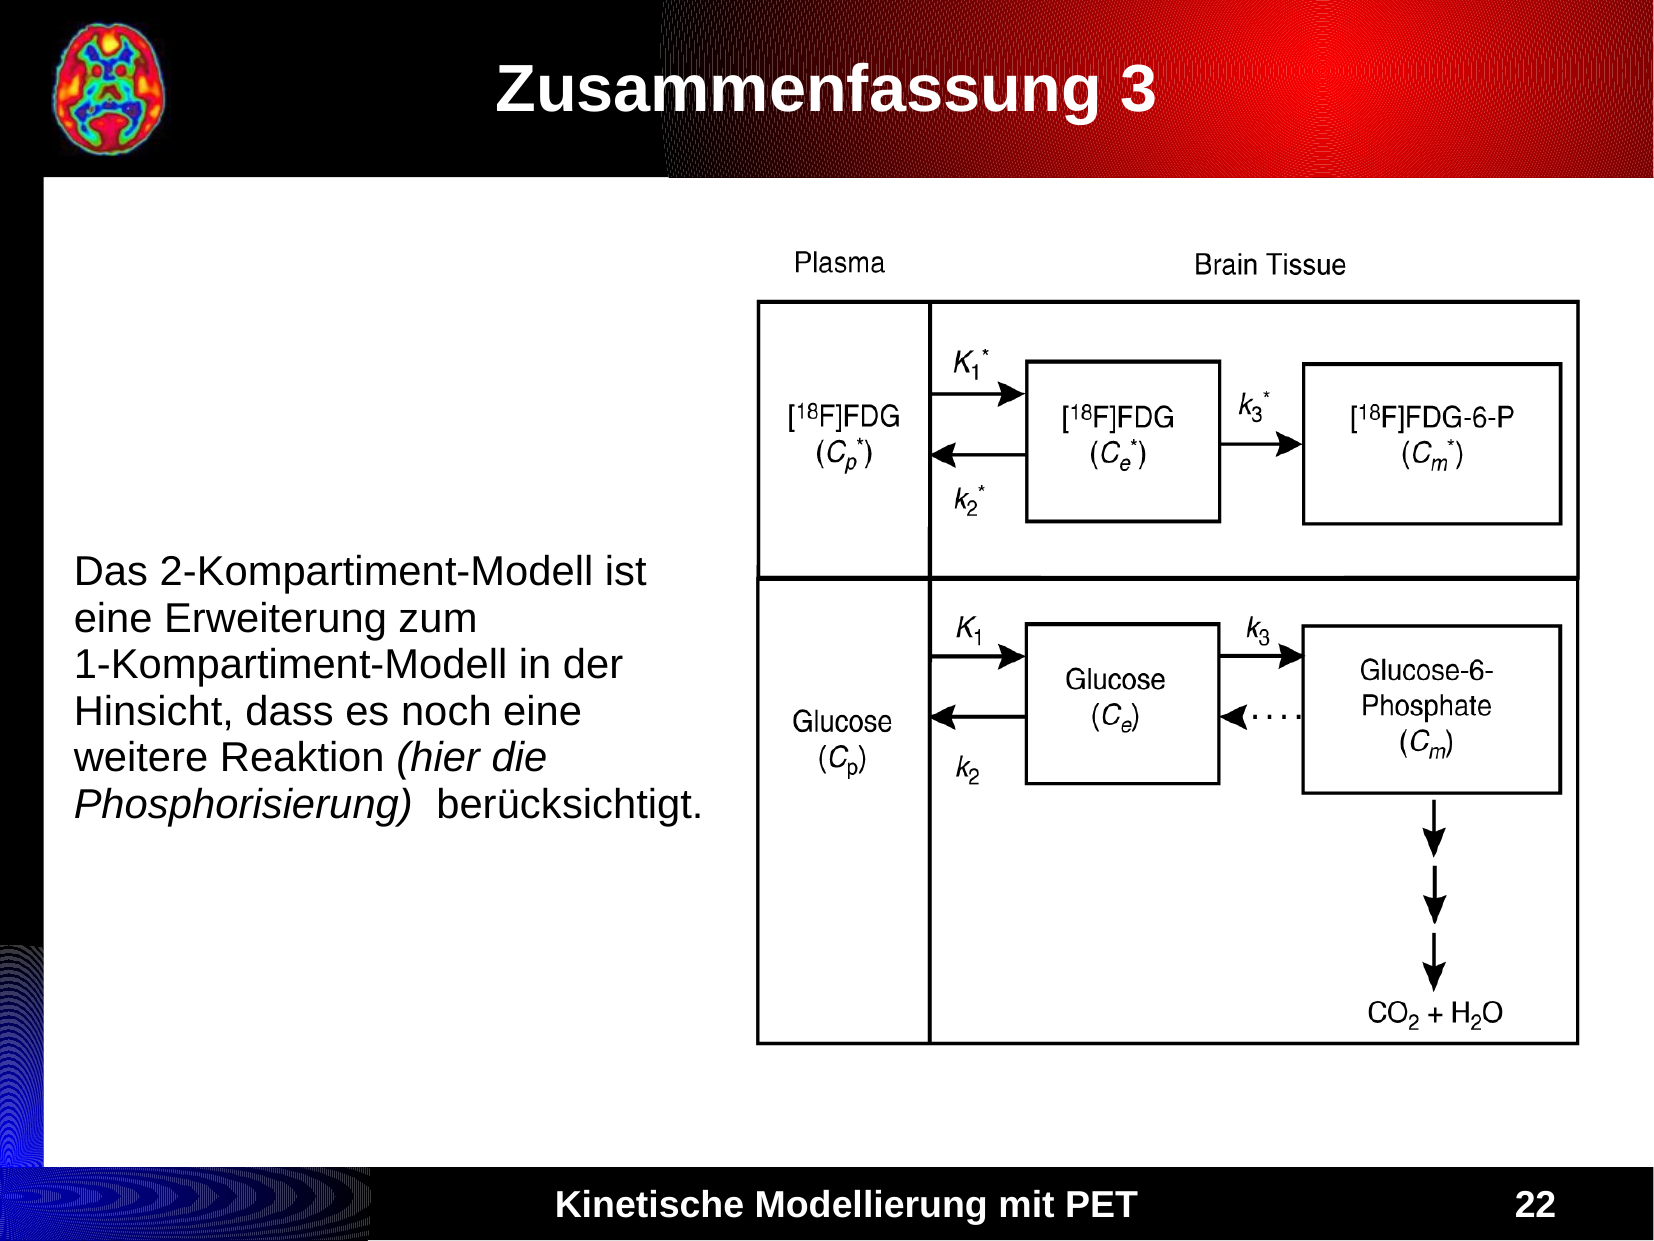

# Zusammenfassung 3
Das 2-Kompartiment-Modell ist eine Erweiterung zum
1-Kompartiment-Modell in der Hinsicht, dass es noch eine weitere Reaktion (hier die Phosphorisierung) berücksichtigt.
Kinetische Modellierung mit PET